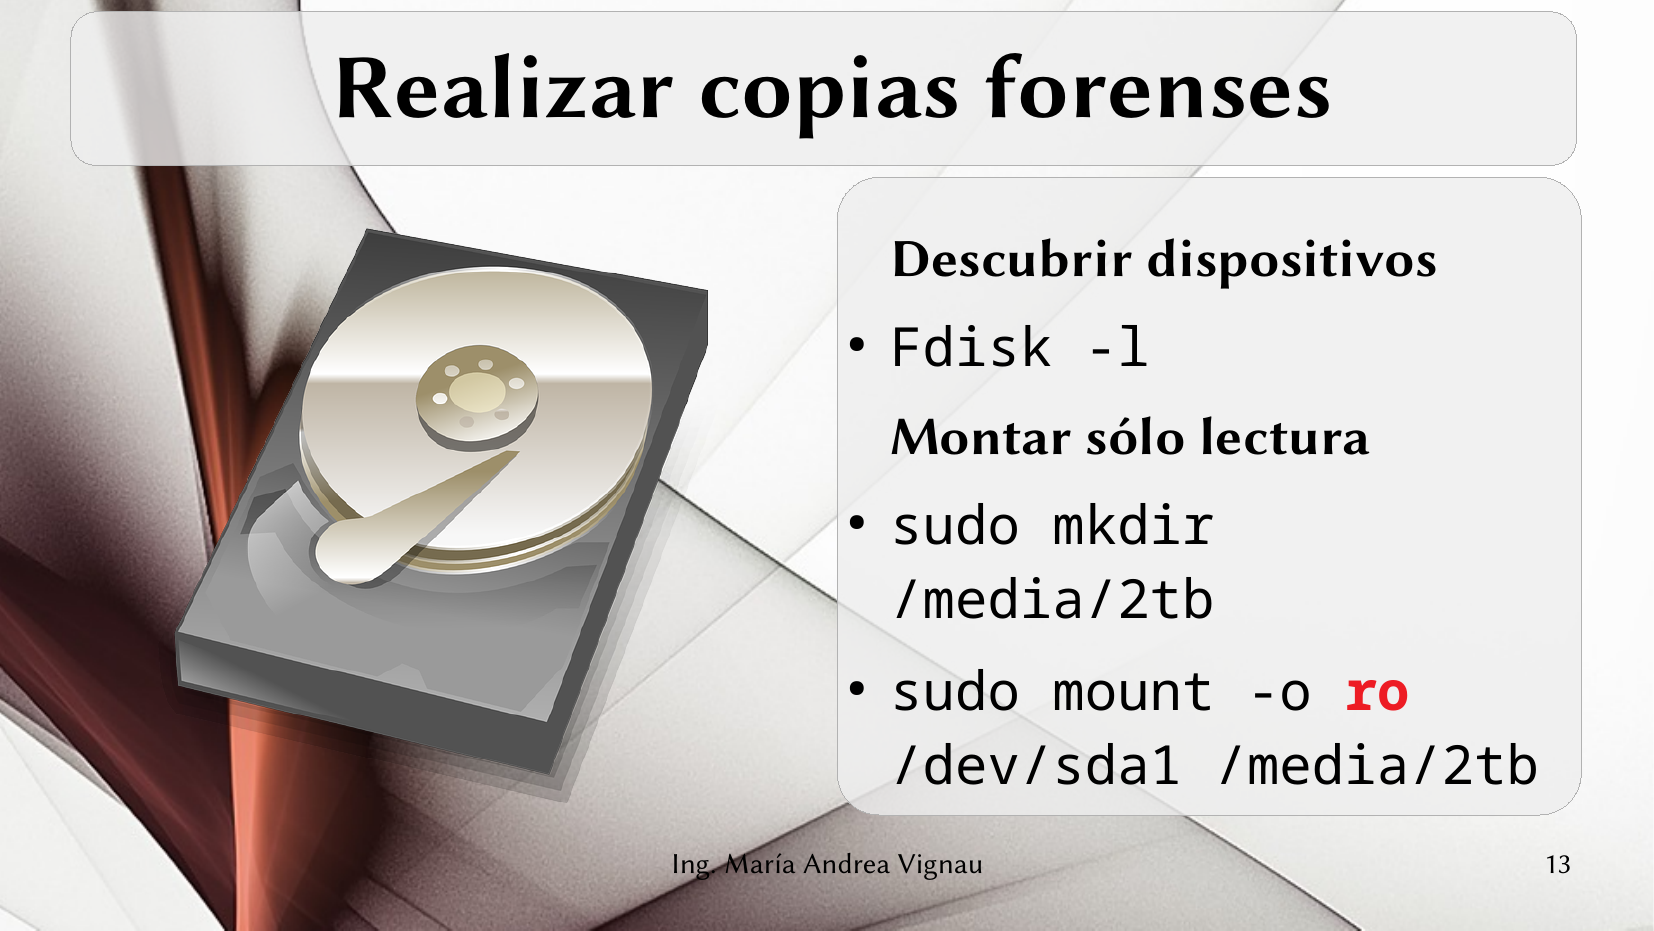

# Realizar copias forenses
Descubrir dispositivos
Fdisk -l
Montar sólo lectura
sudo mkdir /media/2tb
sudo mount -o ro /dev/sda1 /media/2tb
Ing. María Andrea Vignau
13